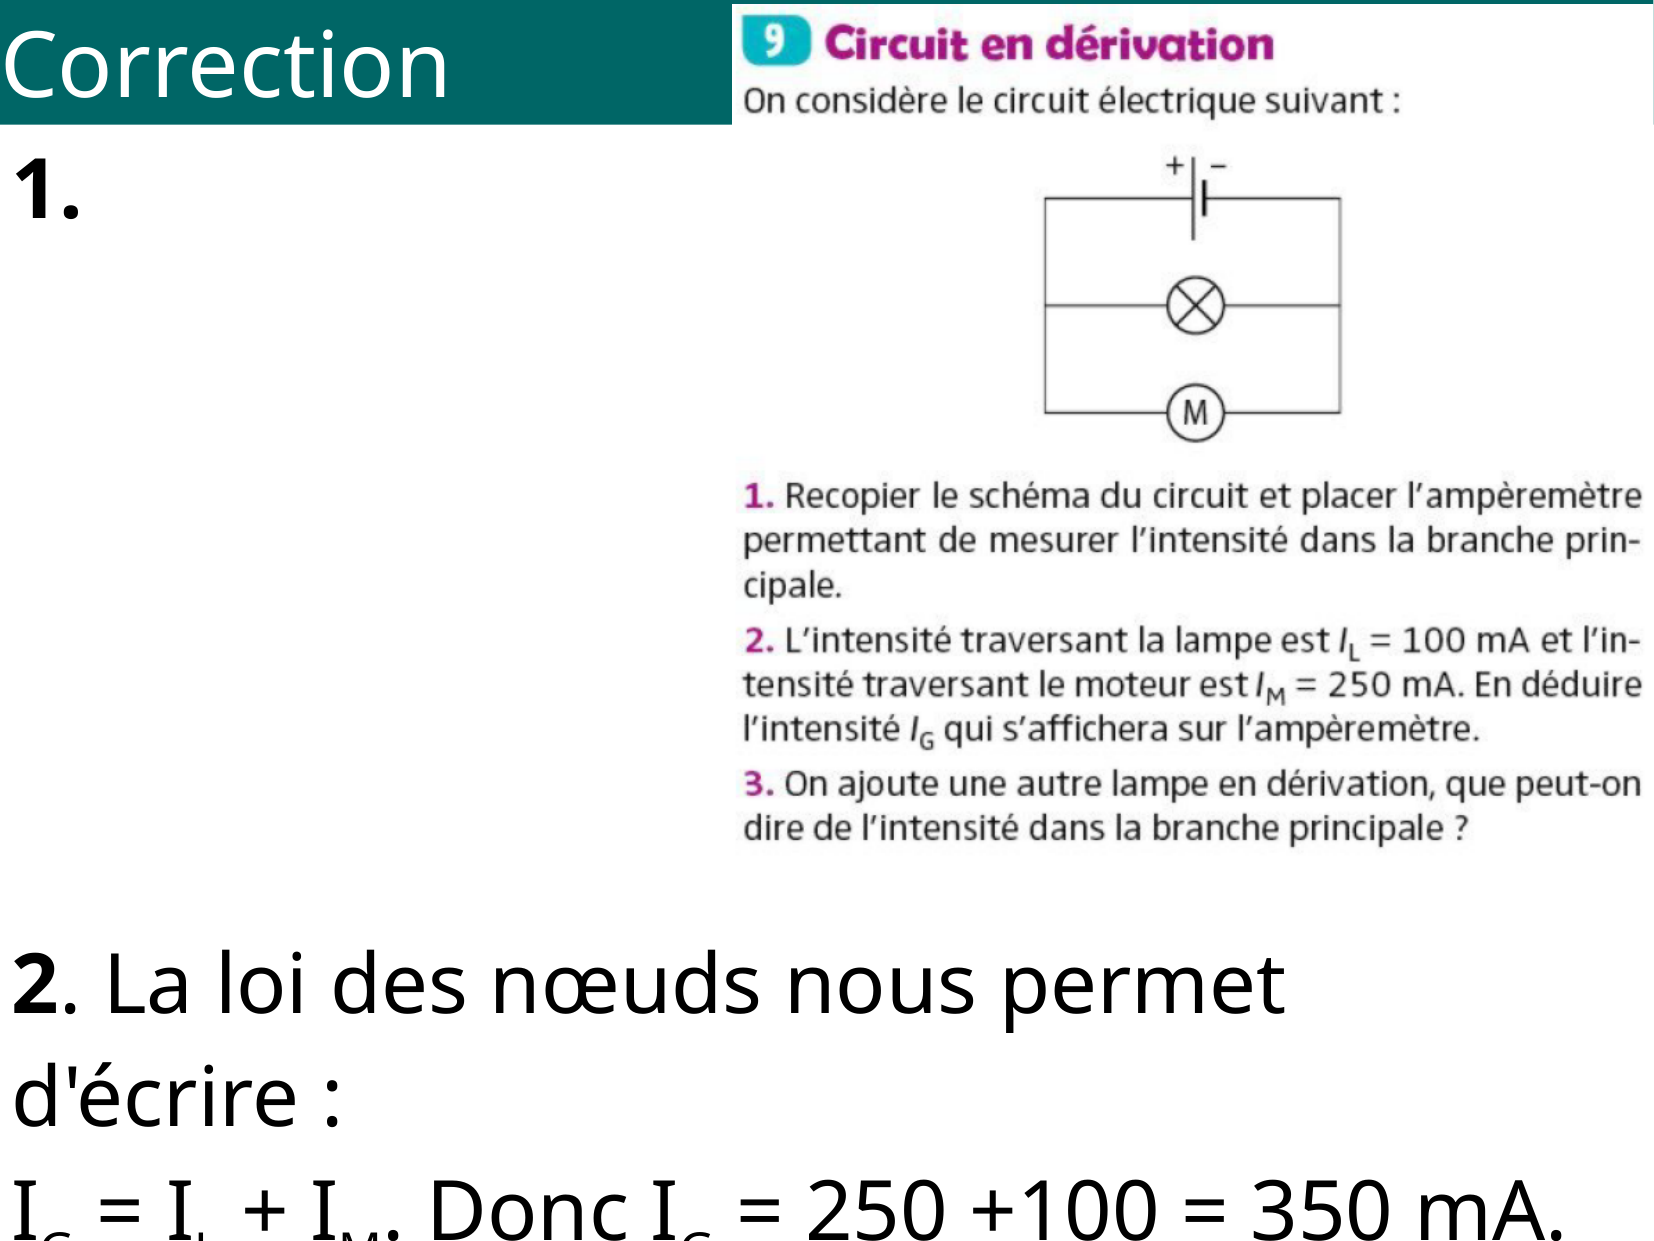

# Correction
1.
2. La loi des nœuds nous permet d'écrire : 
IG = IL + IM. Donc IG = 250 +100 = 350 mA.